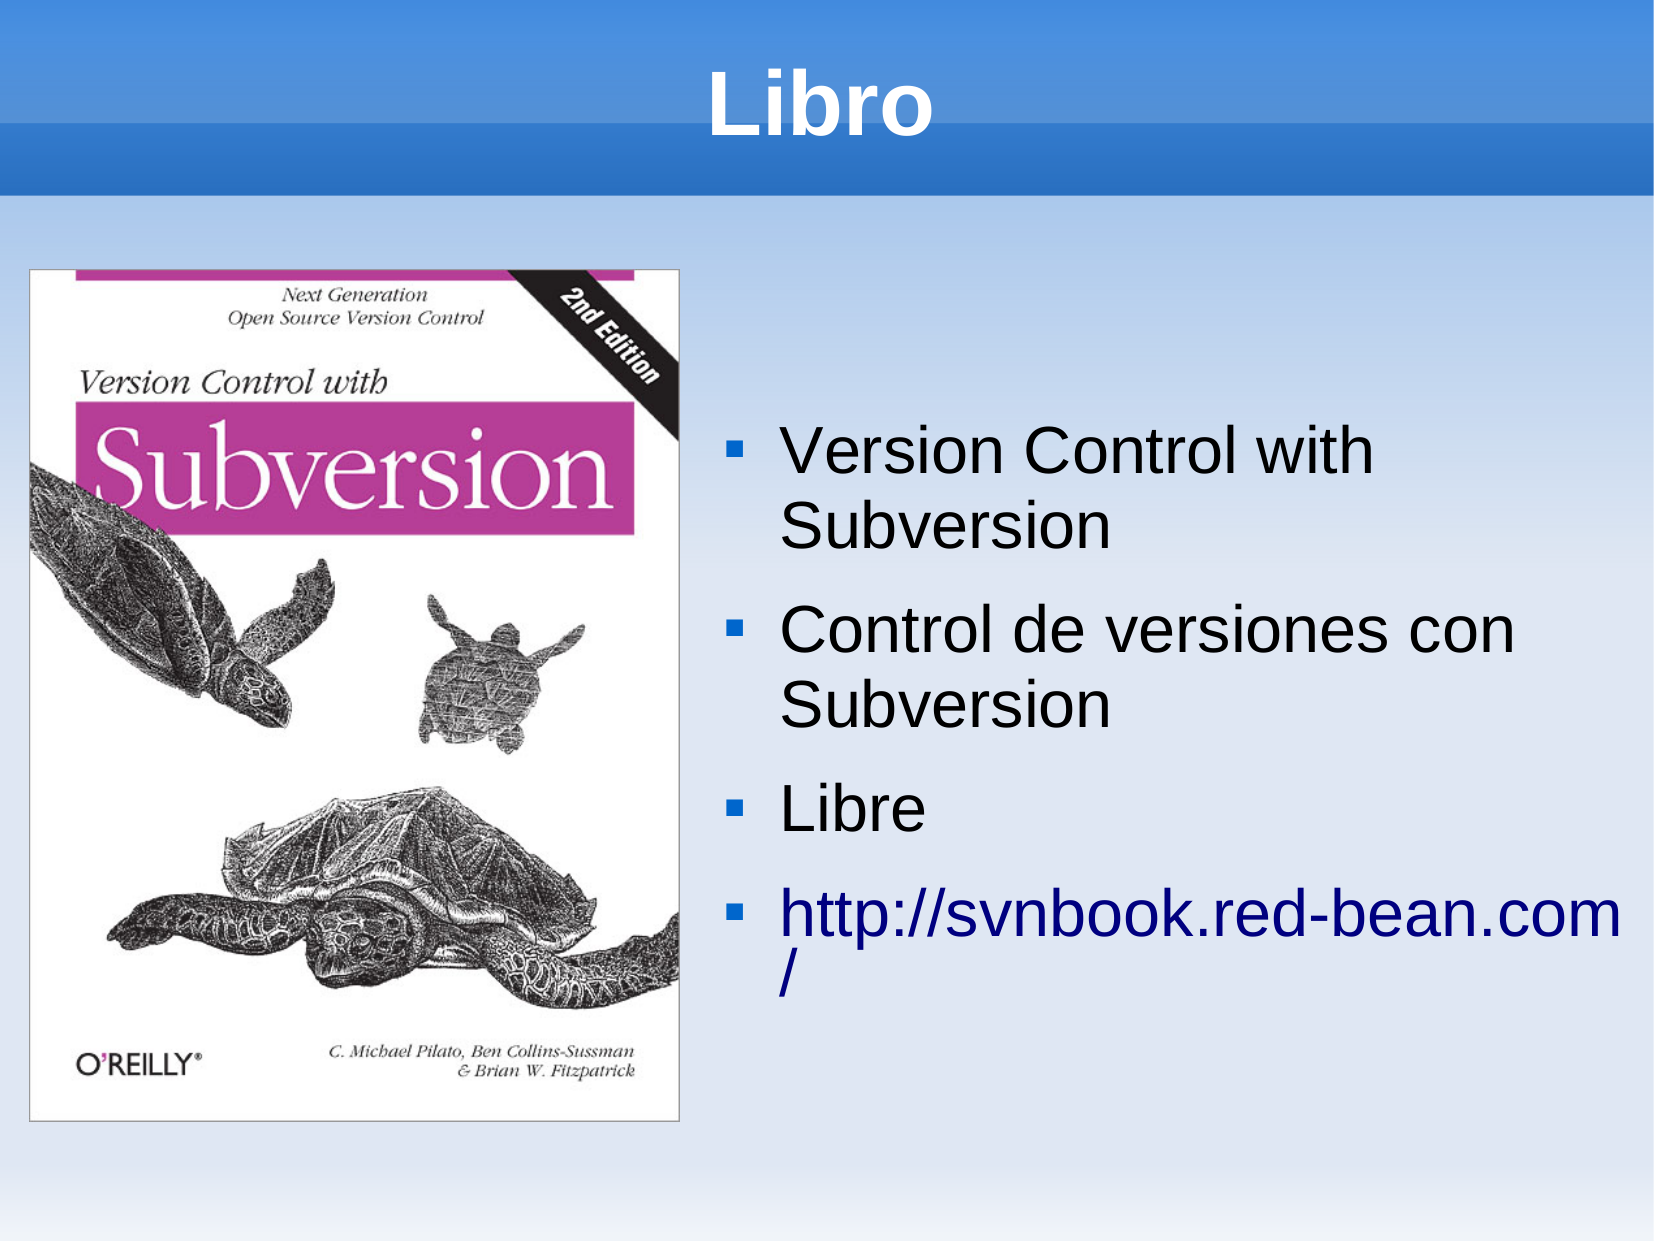

# Libro
Version Control with Subversion
Control de versiones con Subversion
Libre
http://svnbook.red-bean.com/